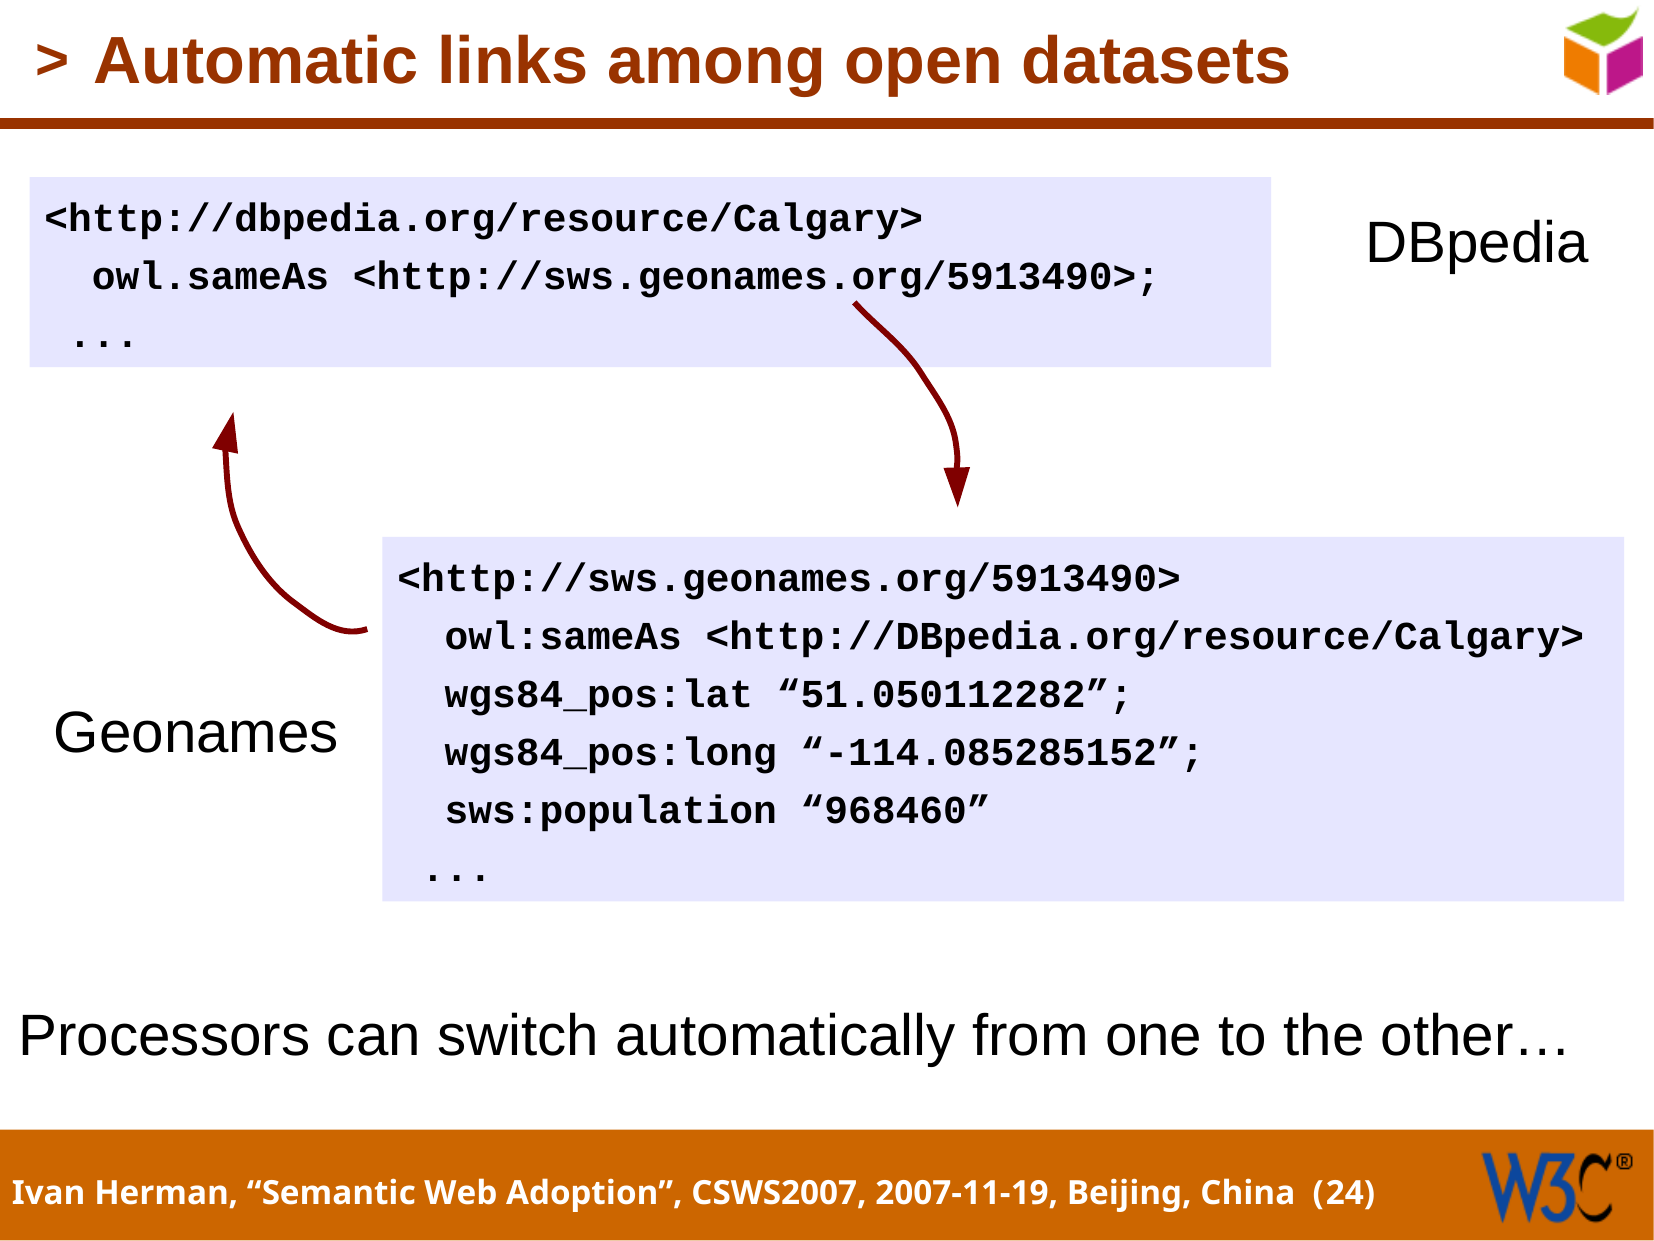

# Automatic links among open datasets
<http://dbpedia.org/resource/Calgary>
 owl.sameAs <http://sws.geonames.org/5913490>;
 ...
DBpedia
<http://sws.geonames.org/5913490>
 owl:sameAs <http://DBpedia.org/resource/Calgary>
 wgs84_pos:lat “51.050112282”;
 wgs84_pos:long “-114.085285152”;
 sws:population “968460”
 ...
Geonames
Processors can switch automatically from one to the other…